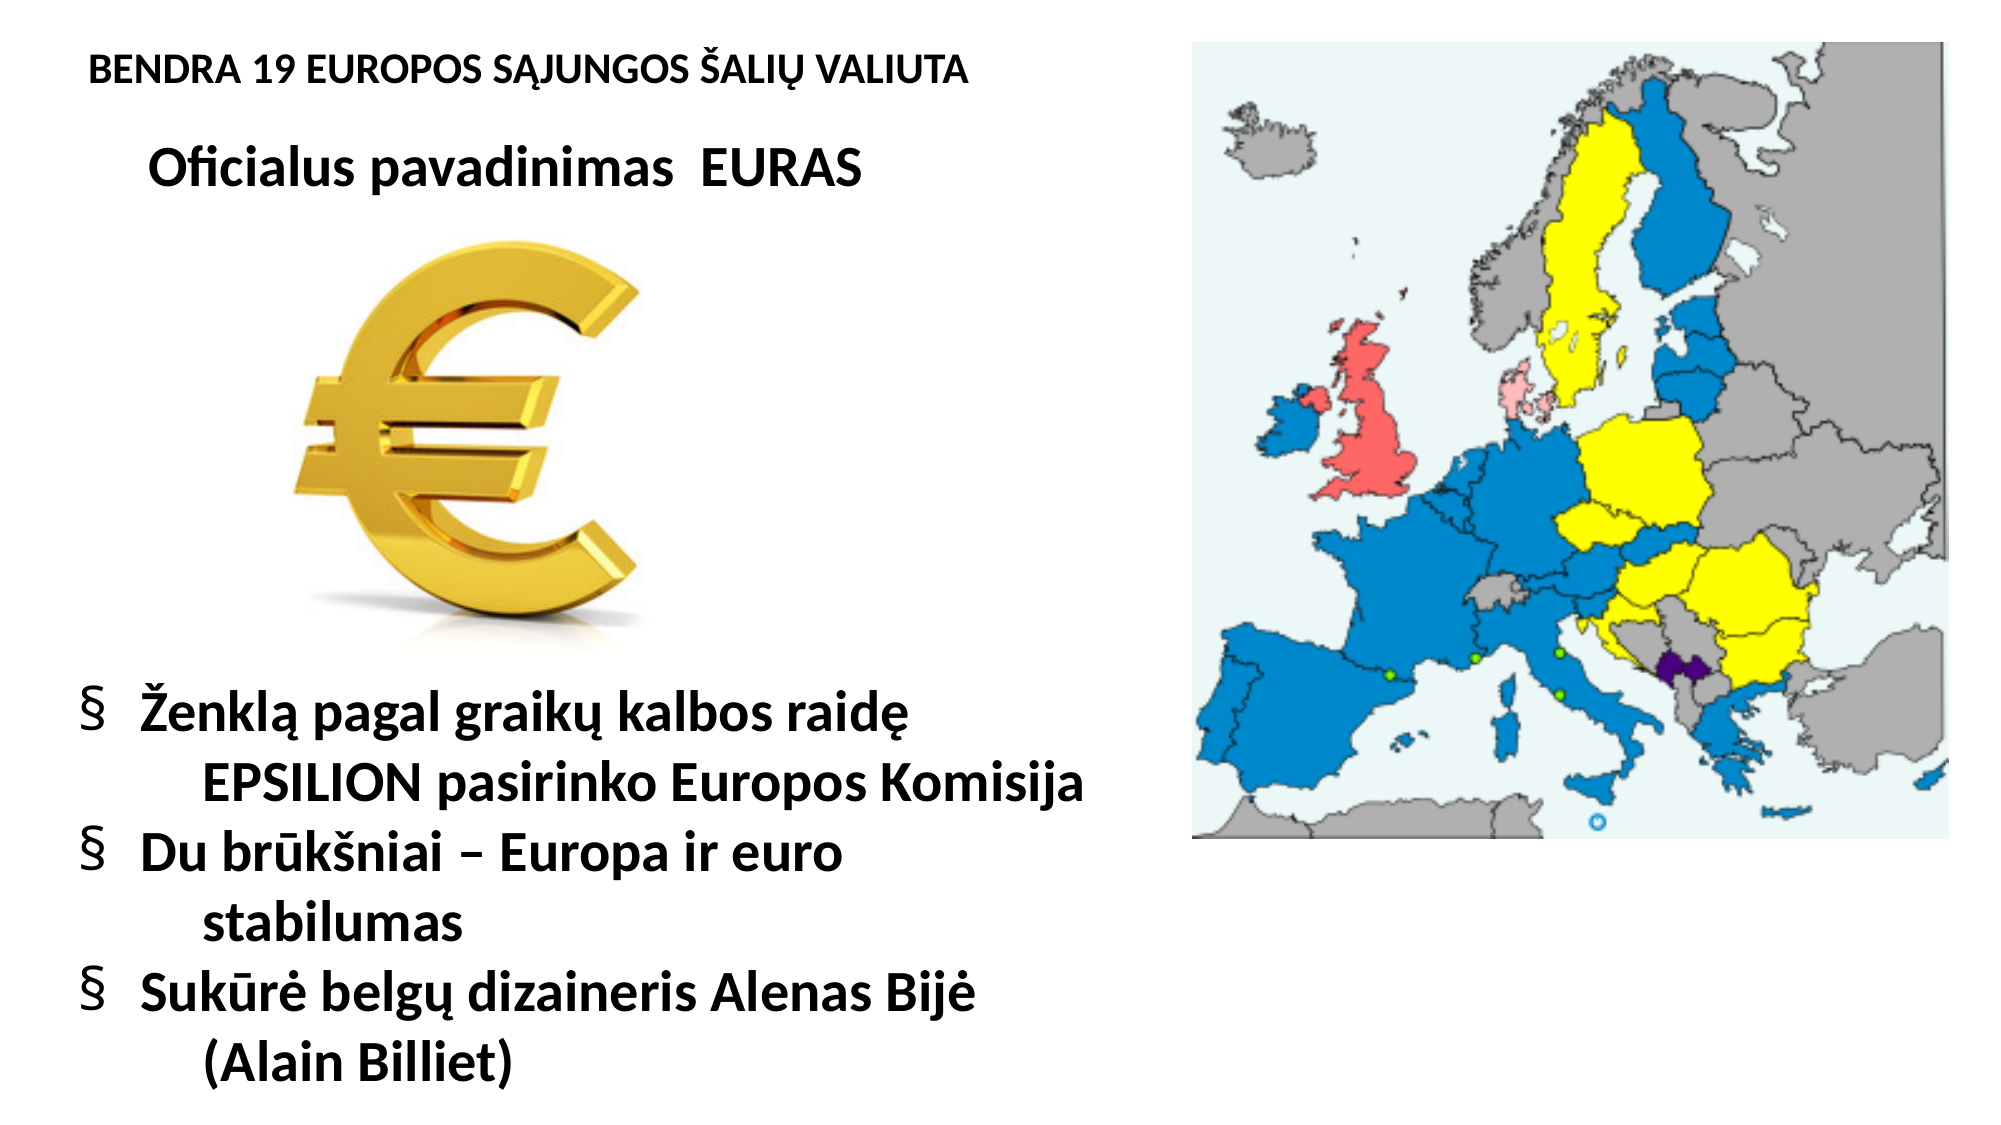

# BENDRA 19 EUROPOS SĄJUNGOS ŠALIŲ VALIUTA
Oficialus pavadinimas EURAS
Ženklą pagal graikų kalbos raidę EPSILION pasirinko Europos Komisija
Du brūkšniai – Europa ir euro stabilumas
Sukūrė belgų dizaineris Alenas Bijė (Alain Billiet)